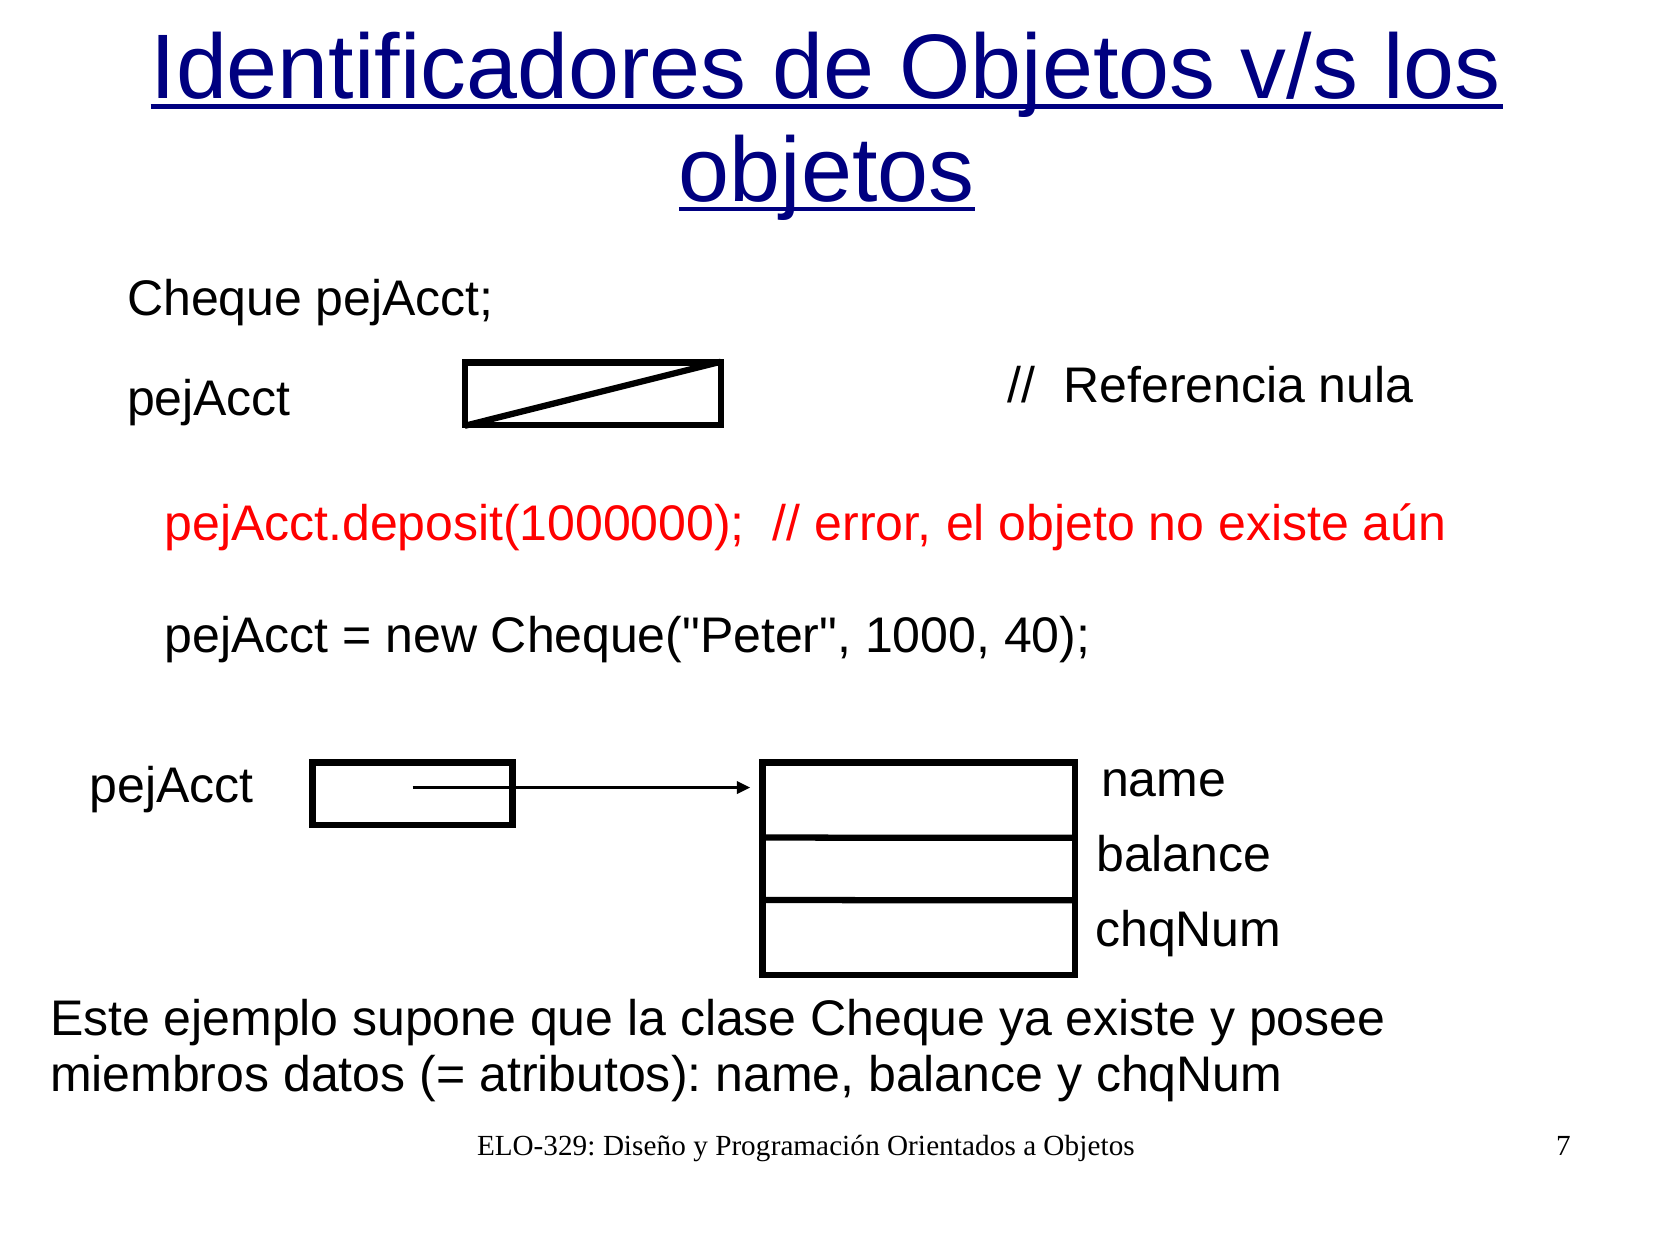

# Identificadores de Objetos v/s los objetos
Cheque pejAcct;
// Referencia nula
pejAcct
pejAcct.deposit(1000000); // error, el objeto no existe aún
pejAcct = new Cheque("Peter", 1000, 40);
name
pejAcct
balance
chqNum
Este ejemplo supone que la clase Cheque ya existe y posee
miembros datos (= atributos): name, balance y chqNum
7